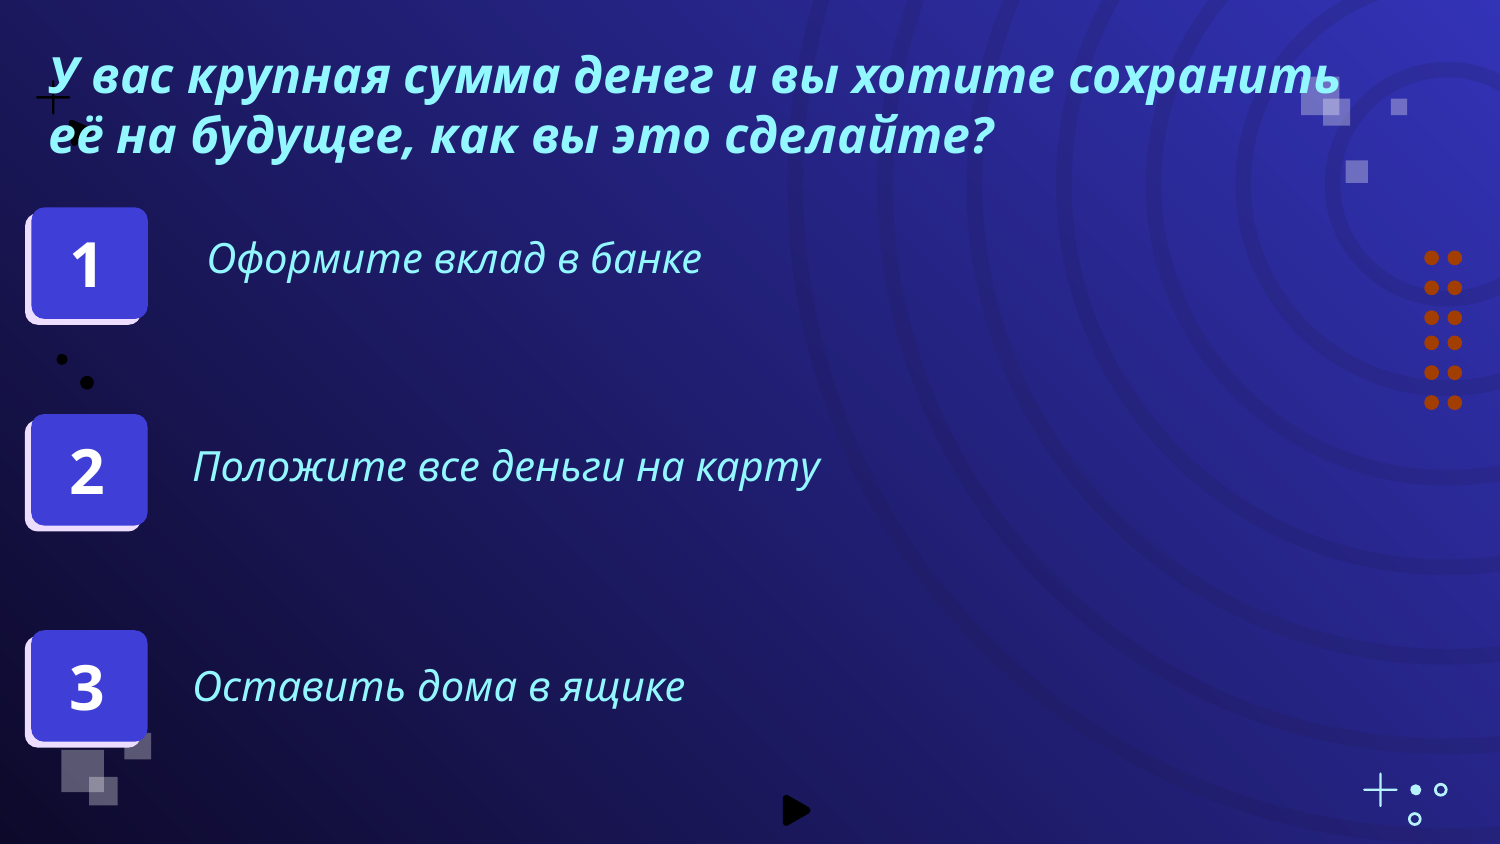

У вас крупная сумма денег и вы хотите сохранить её на будущее, как вы это сделайте?
 Оформите вклад в банке
1
# Положите все деньги на карту
2
Оставить дома в ящике
3